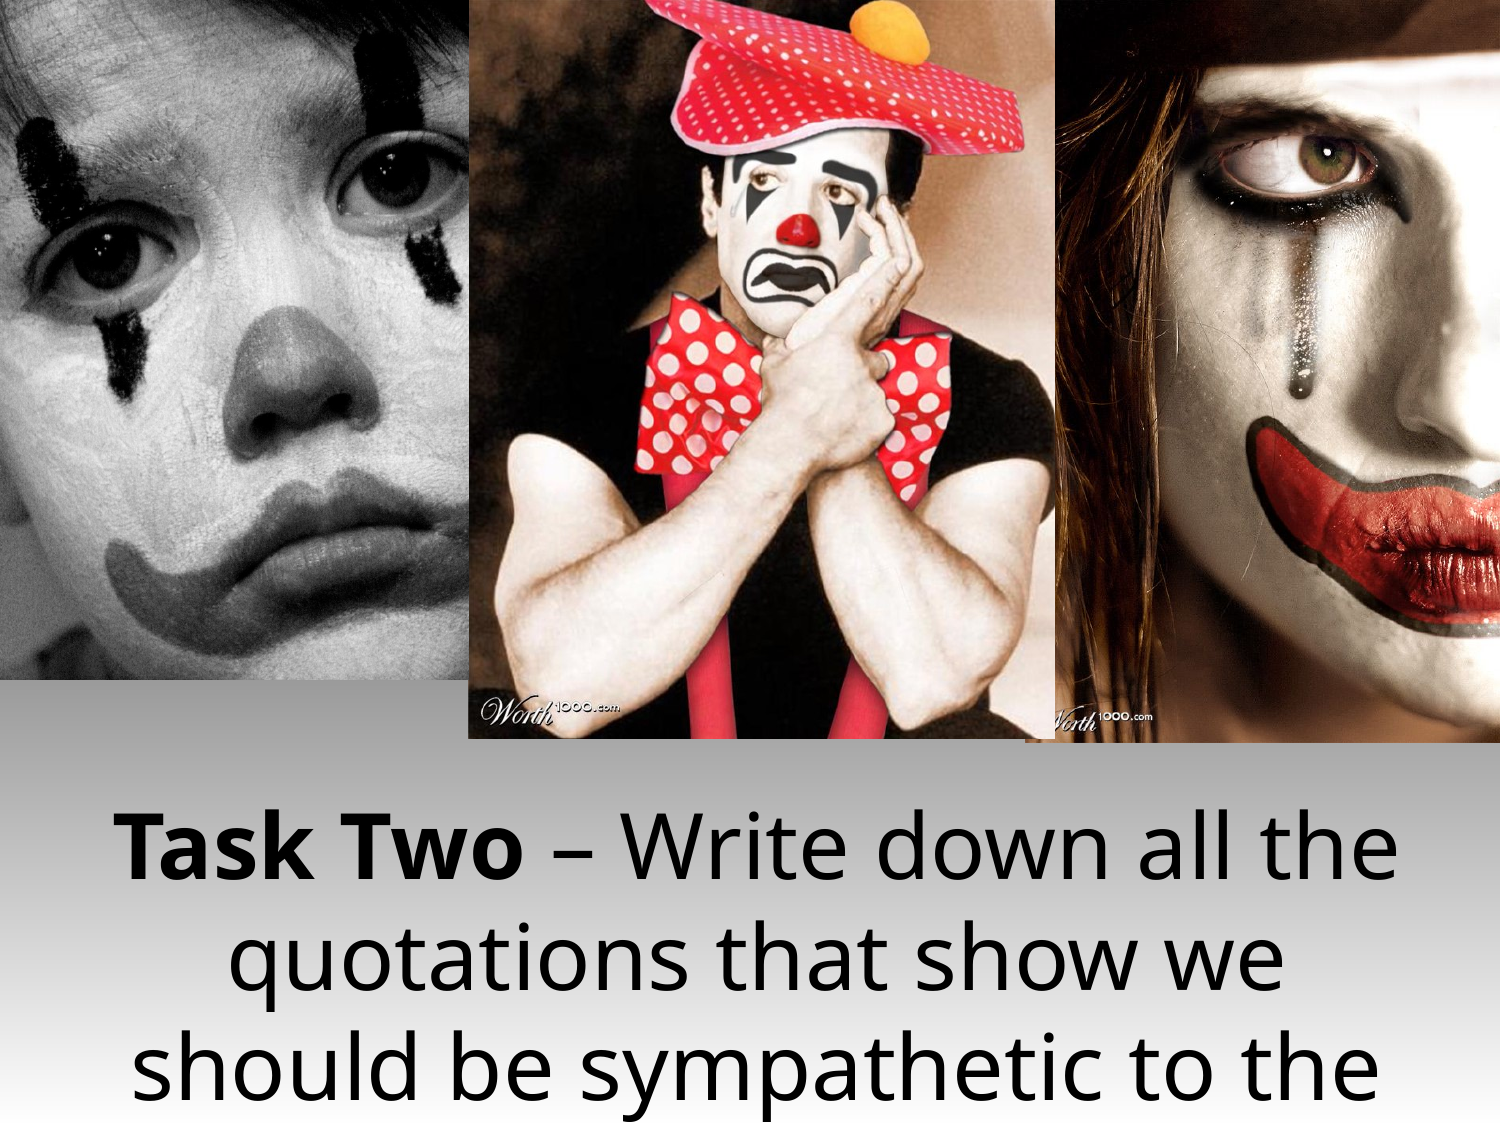

# Task Two – Write down all the quotations that show we should be sympathetic to the clown punk.